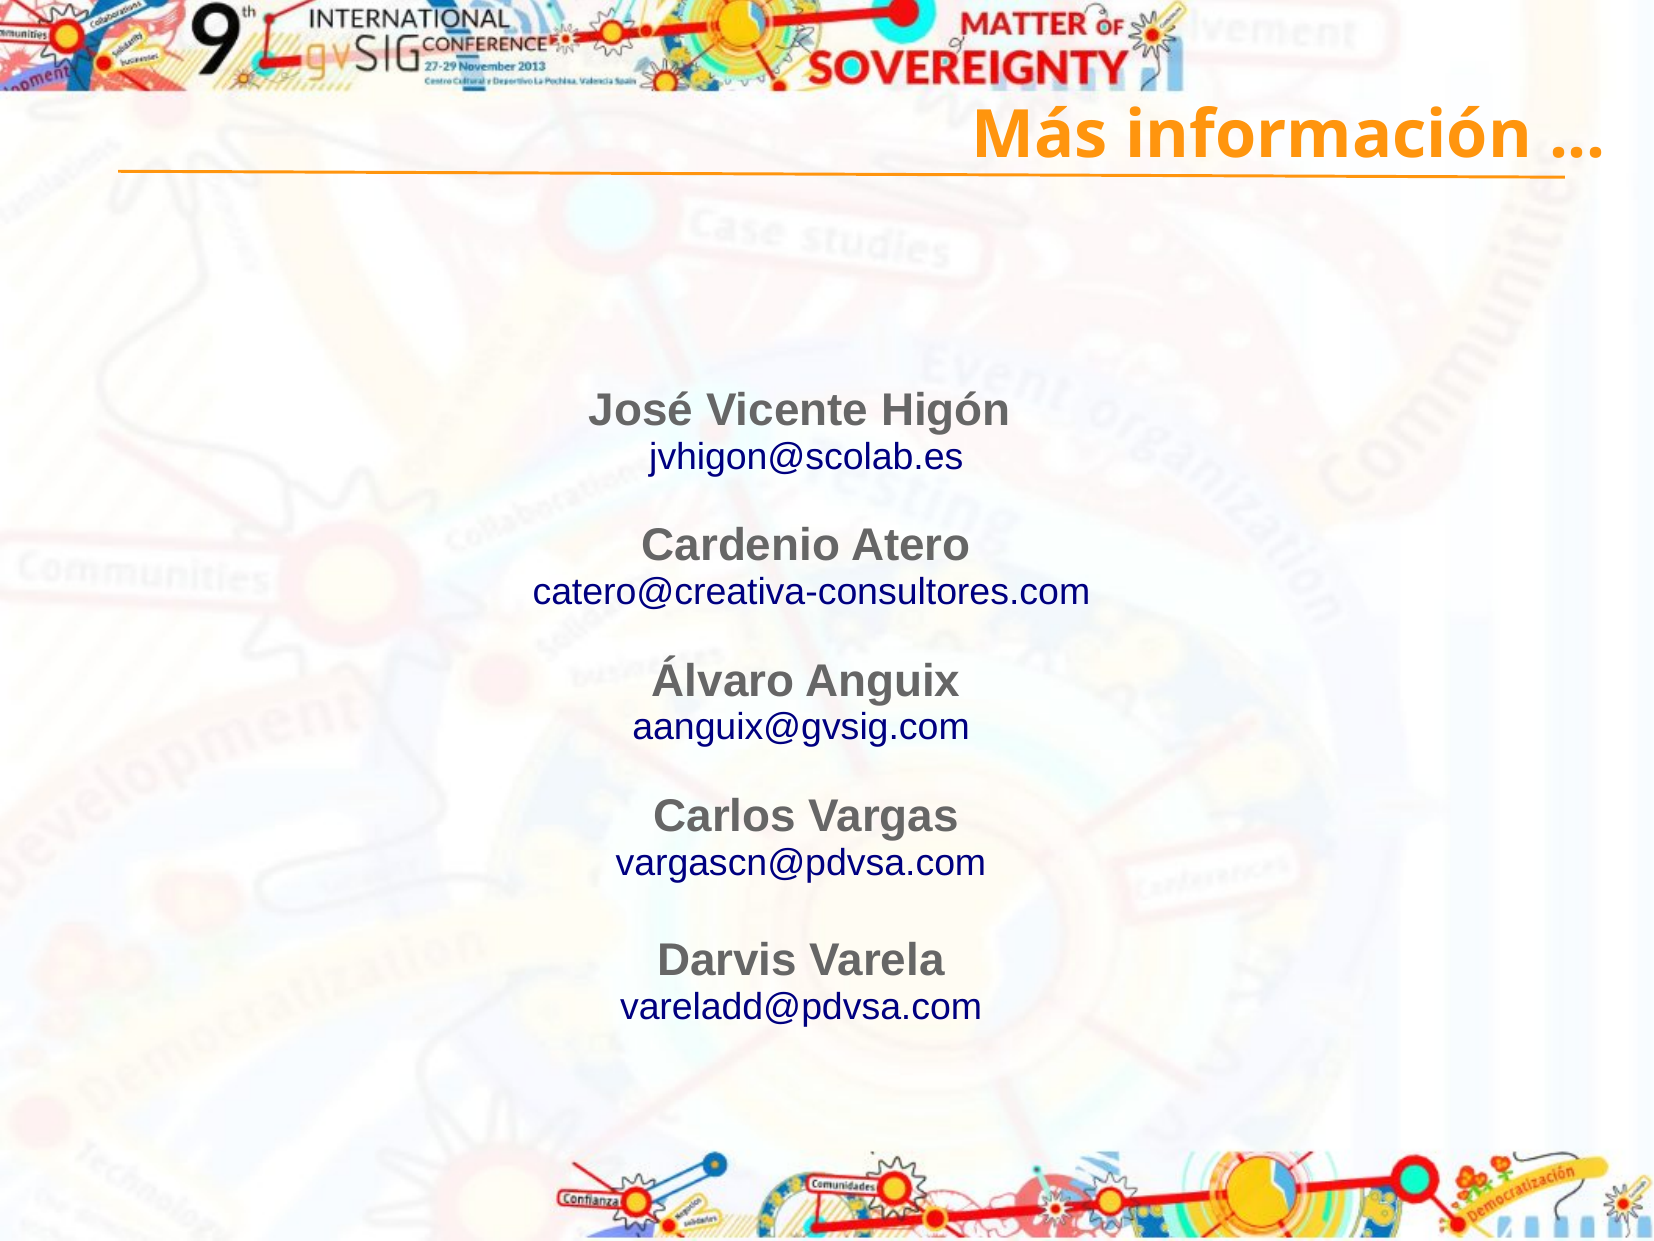

# Más información ...
José Vicente Higón
jvhigon@scolab.es
Cardenio Atero
 catero@creativa-consultores.com
Álvaro Anguix
aanguix@gvsig.com
Carlos Vargas
vargascn@pdvsa.com
Darvis Varela
vareladd@pdvsa.com